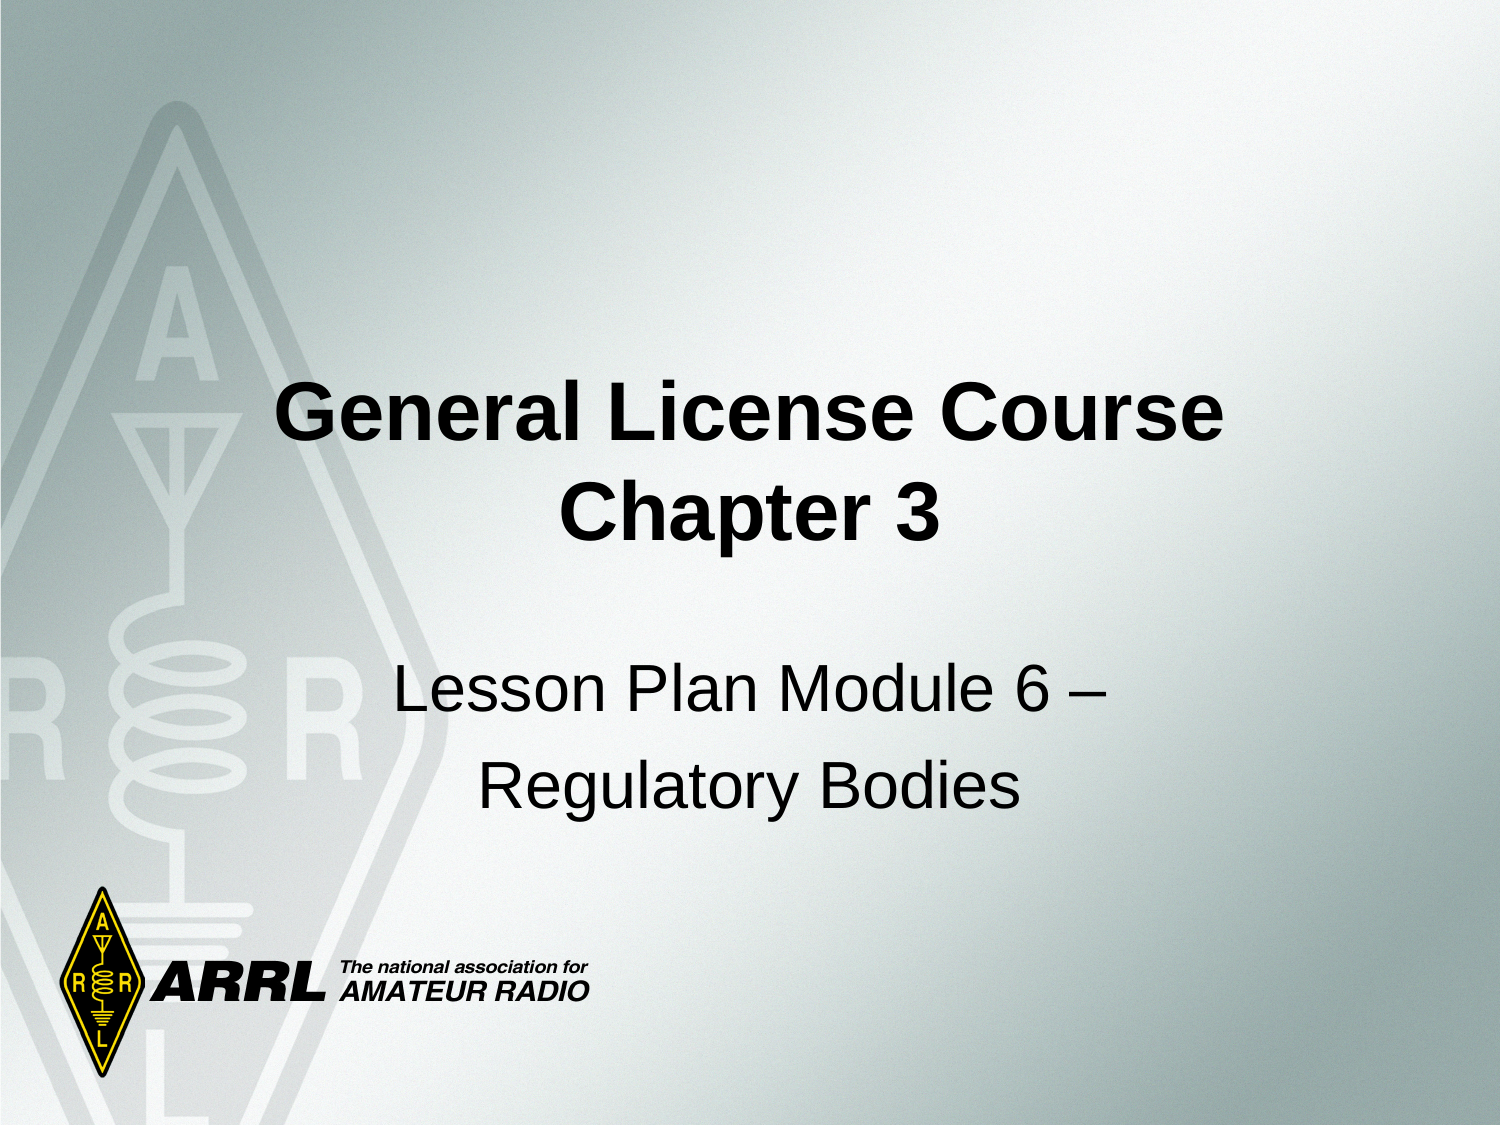

# General License Course Chapter 3
Lesson Plan Module 6 –
Regulatory Bodies